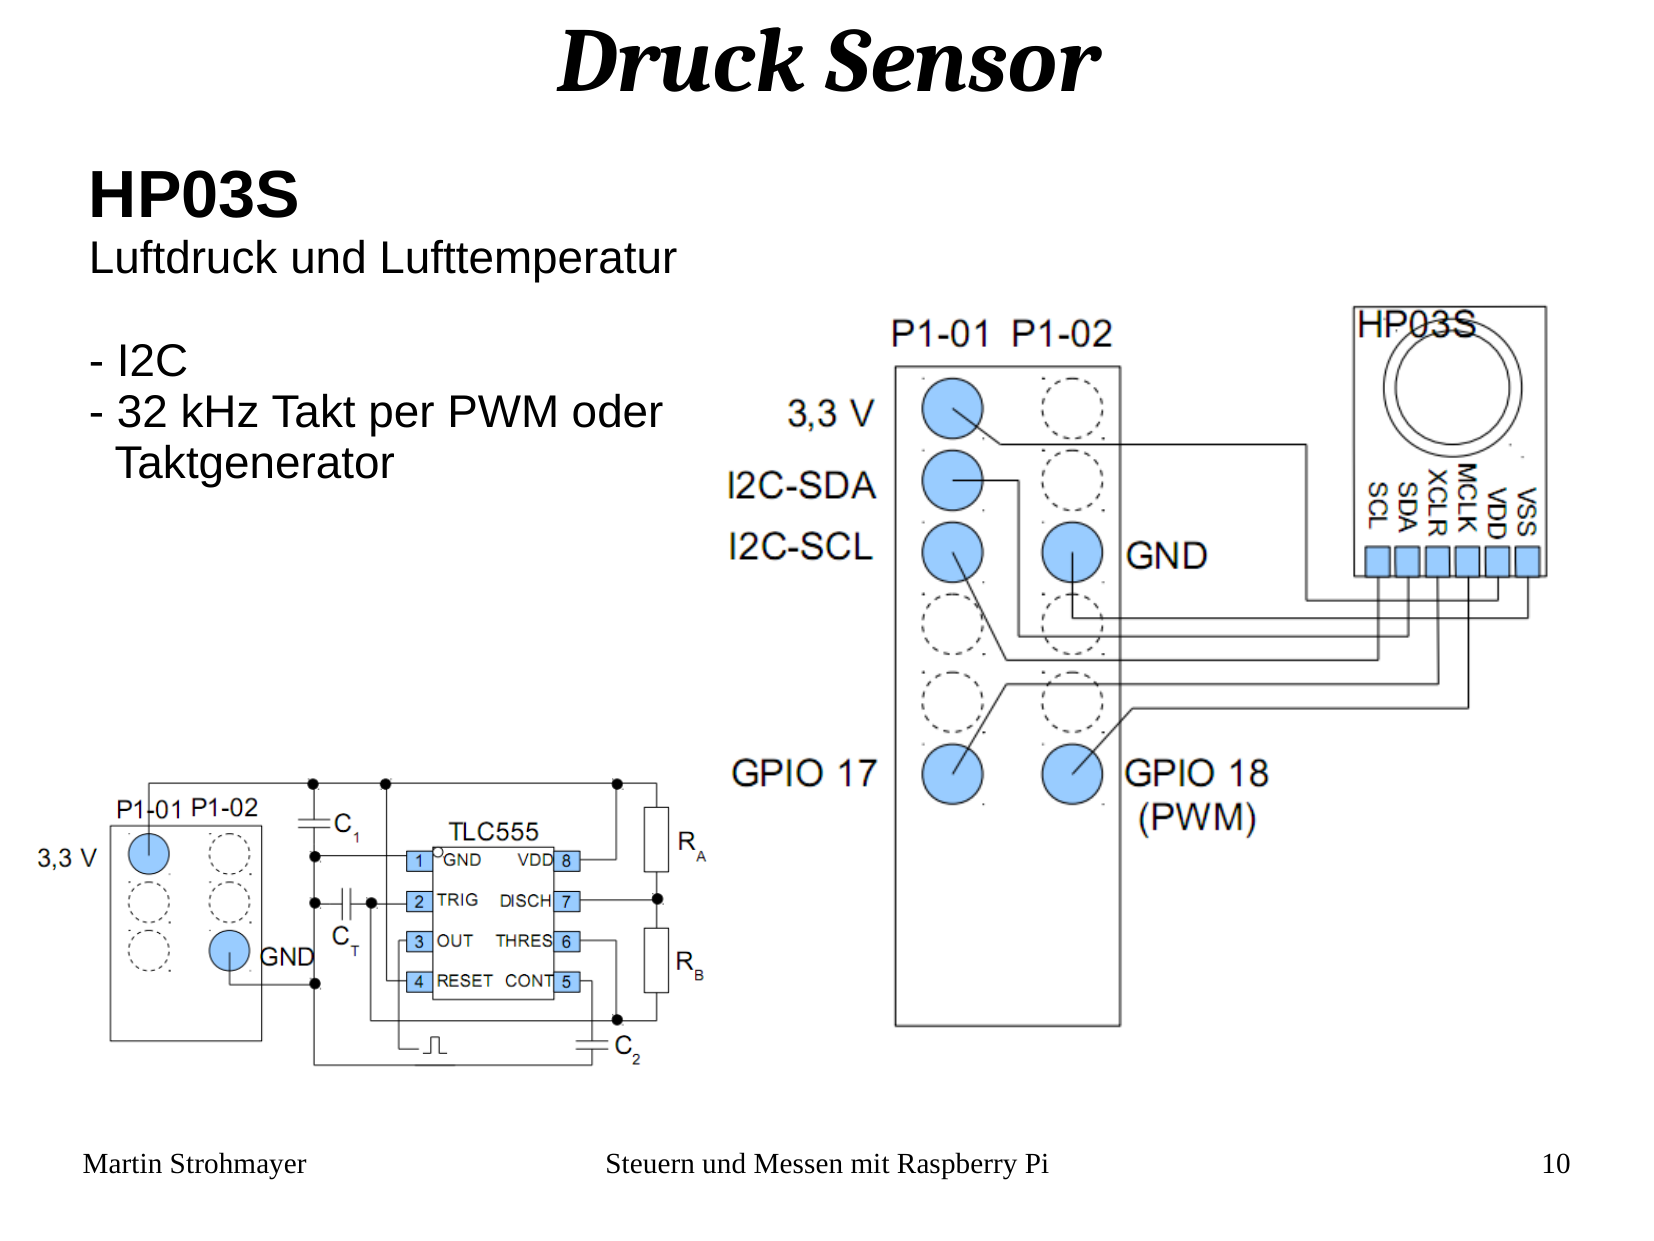

# Druck Sensor
HP03S
Luftdruck und Lufttemperatur
- I2C
- 32 kHz Takt per PWM oder
 Taktgenerator
Martin Strohmayer
Steuern und Messen mit Raspberry Pi
10